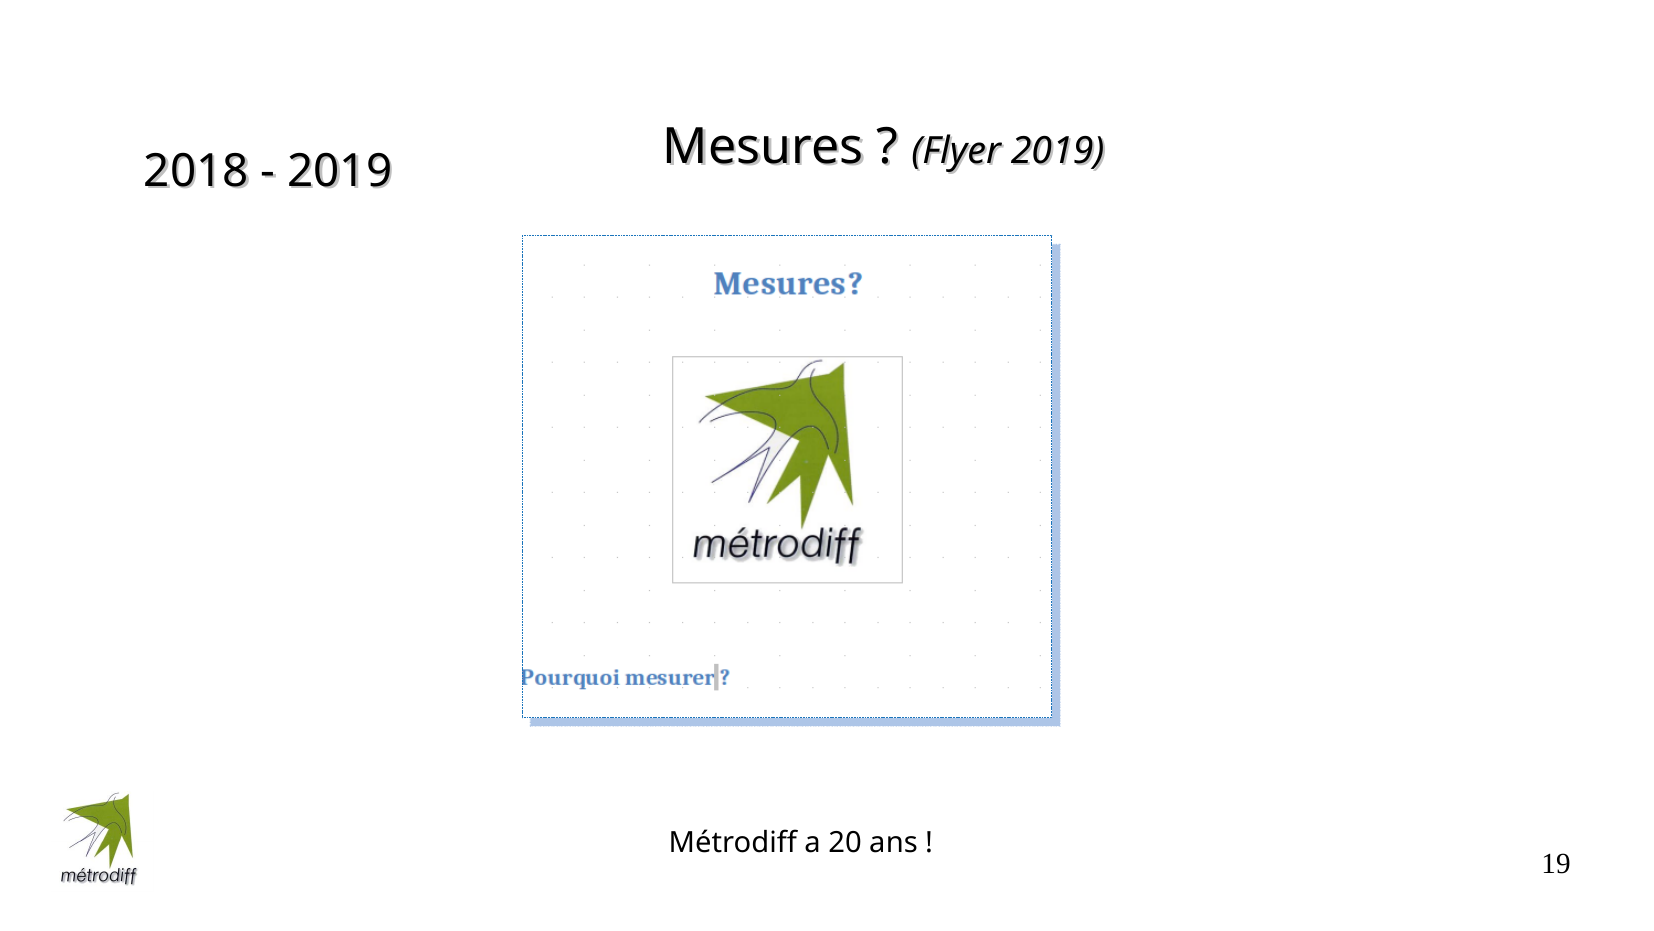

Mesures ? (Flyer 2019)
2018 - 2019
 Métrodiff a 20 ans !
19